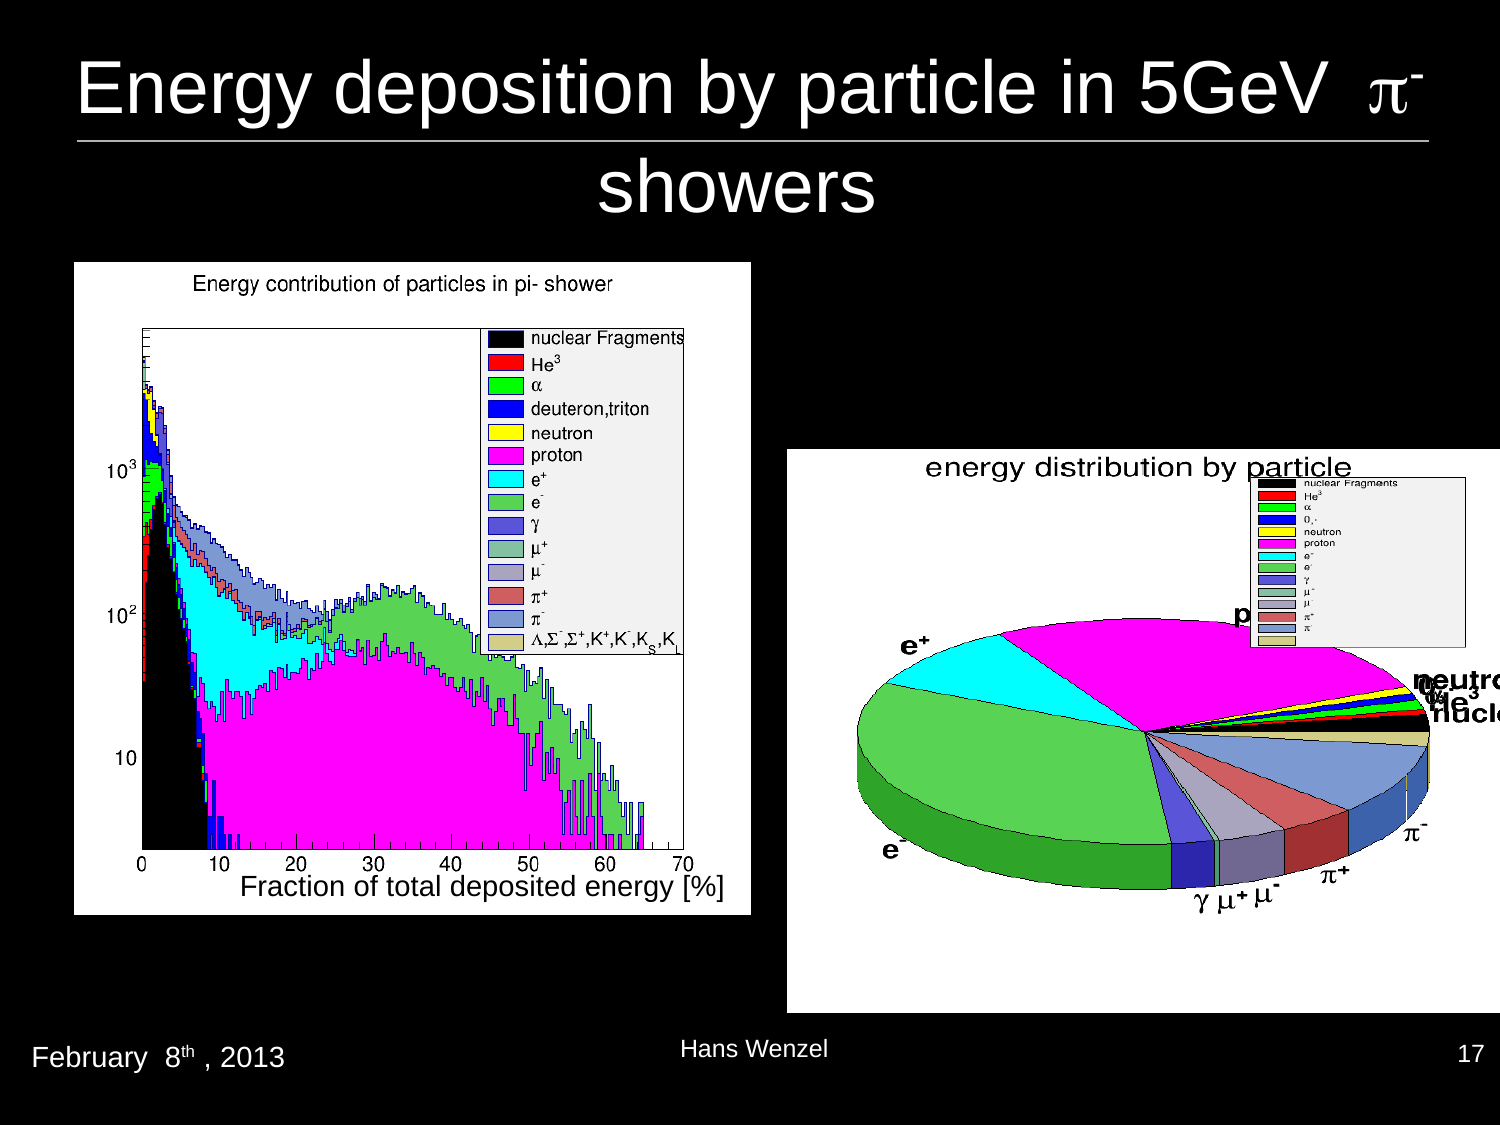

# Energy deposition by particle in 5GeV p- showers
Fraction of total deposited energy [%]